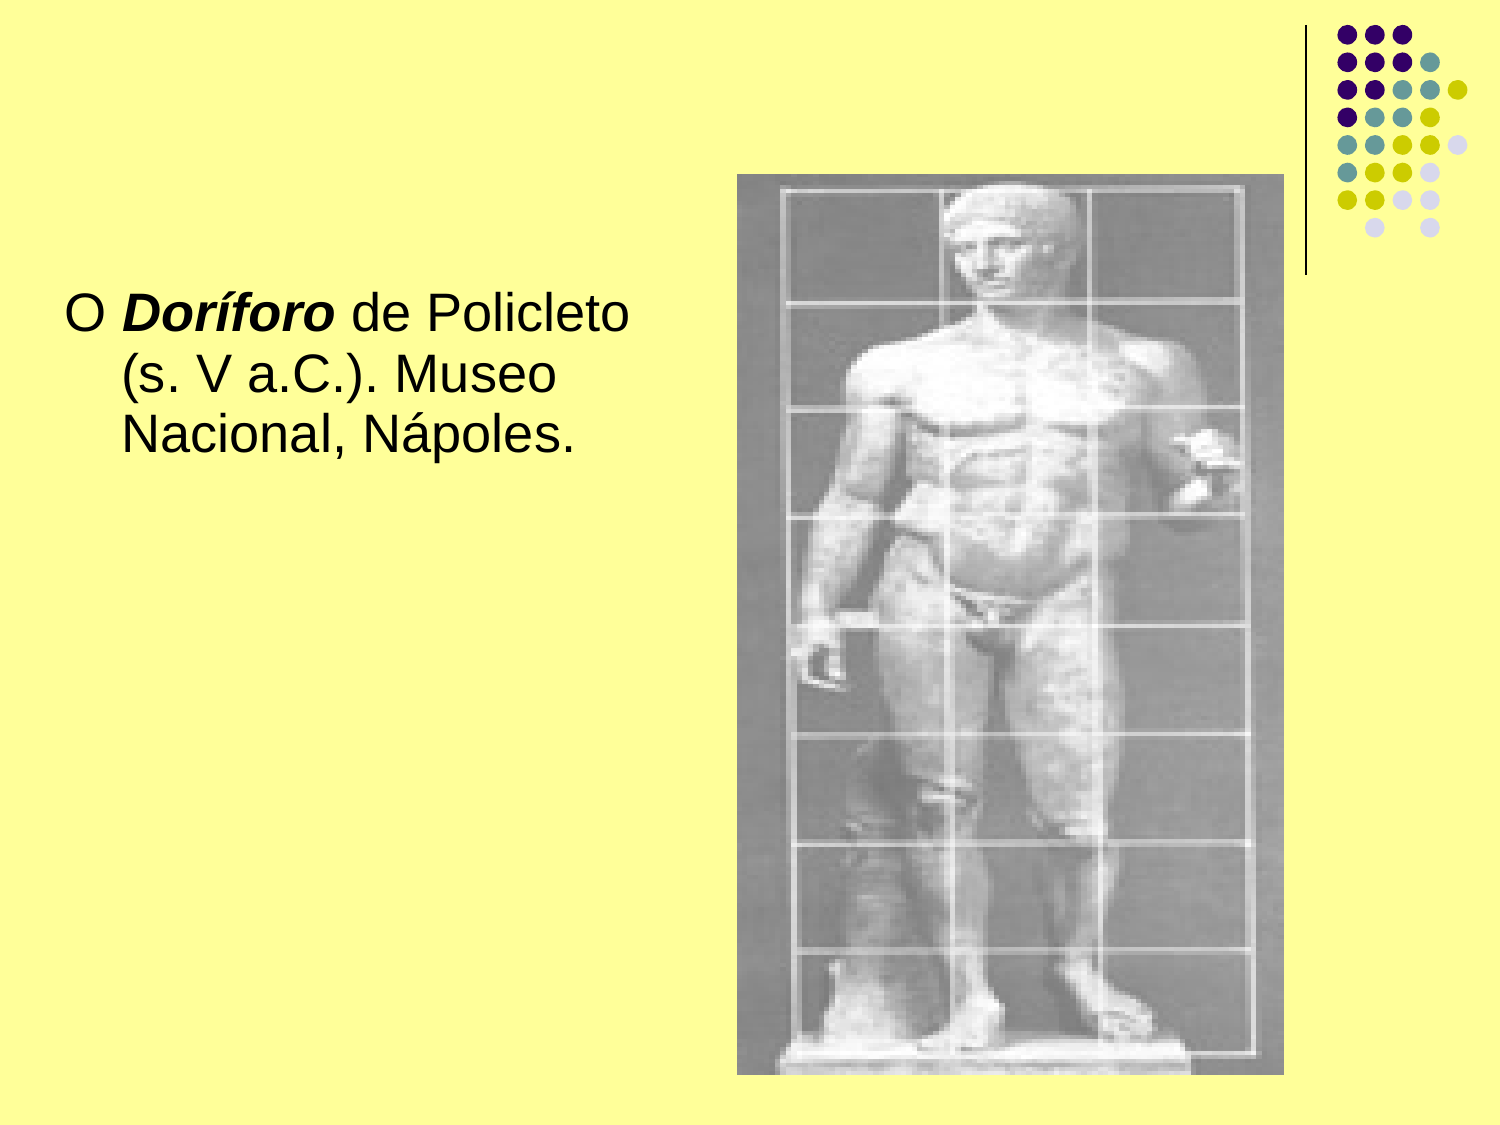

# O Doríforo de Policleto (s. V a.C.). Museo Nacional, Nápoles.